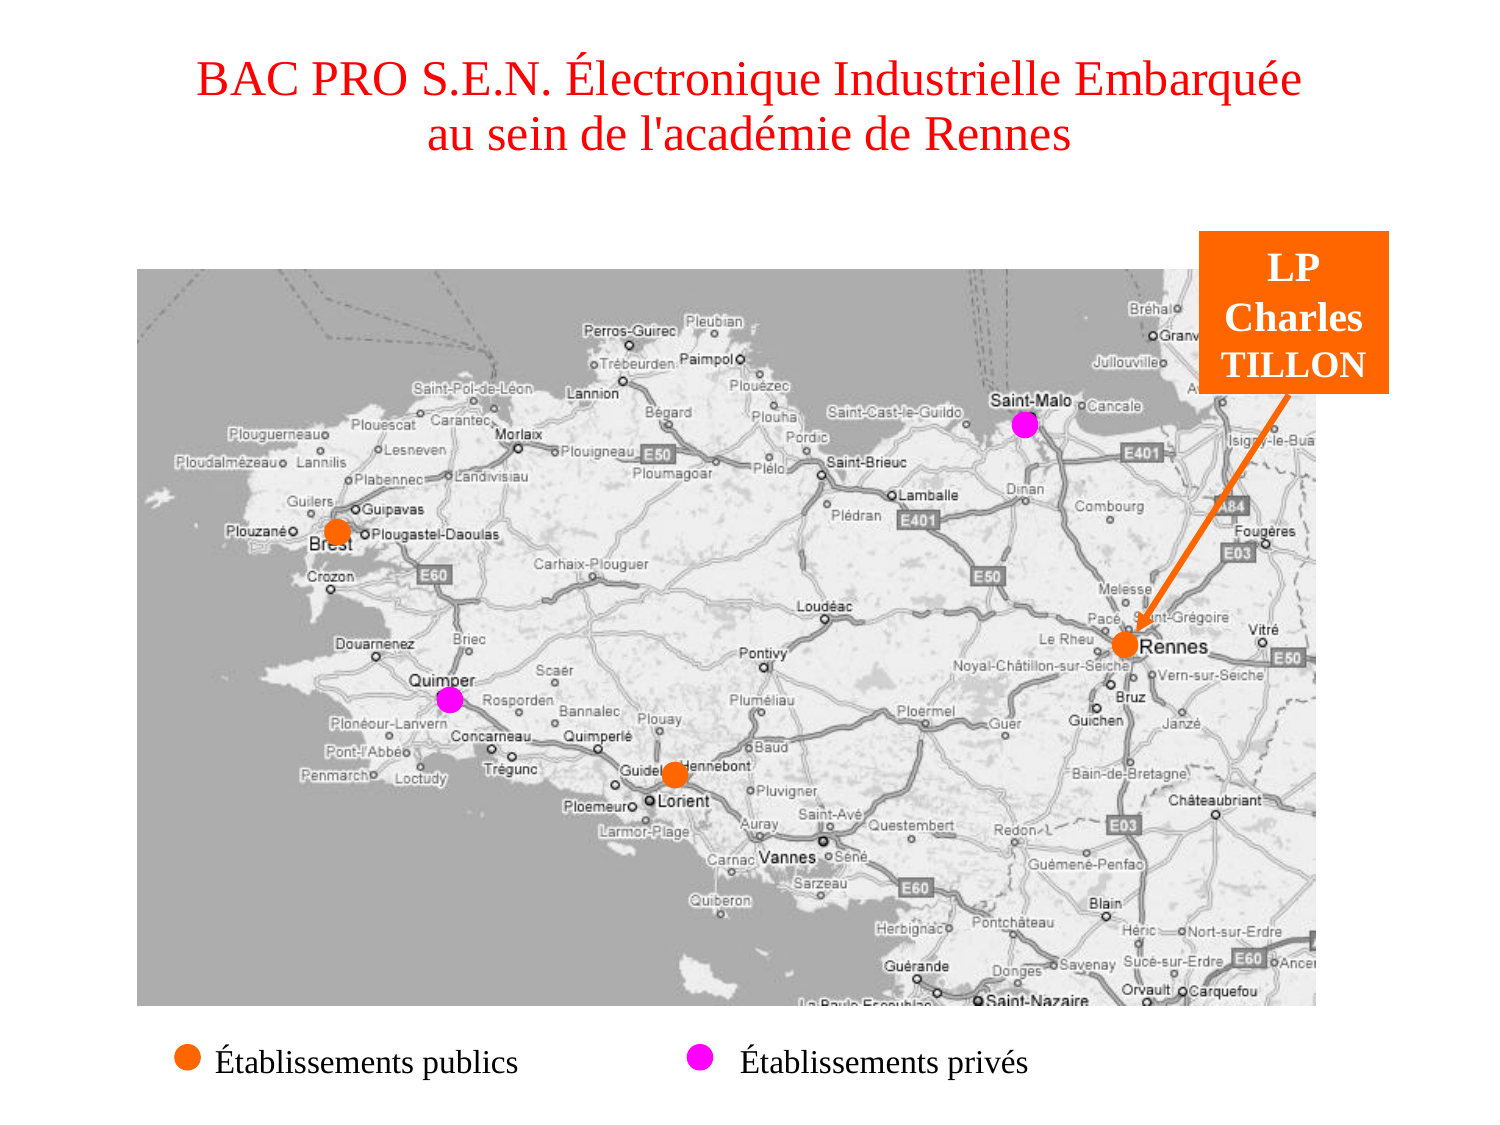

# BAC PRO S.E.N. Électronique Industrielle Embarquée au sein de l'académie de Rennes
LP Charles TILLON
Établissements publics
Établissements privés